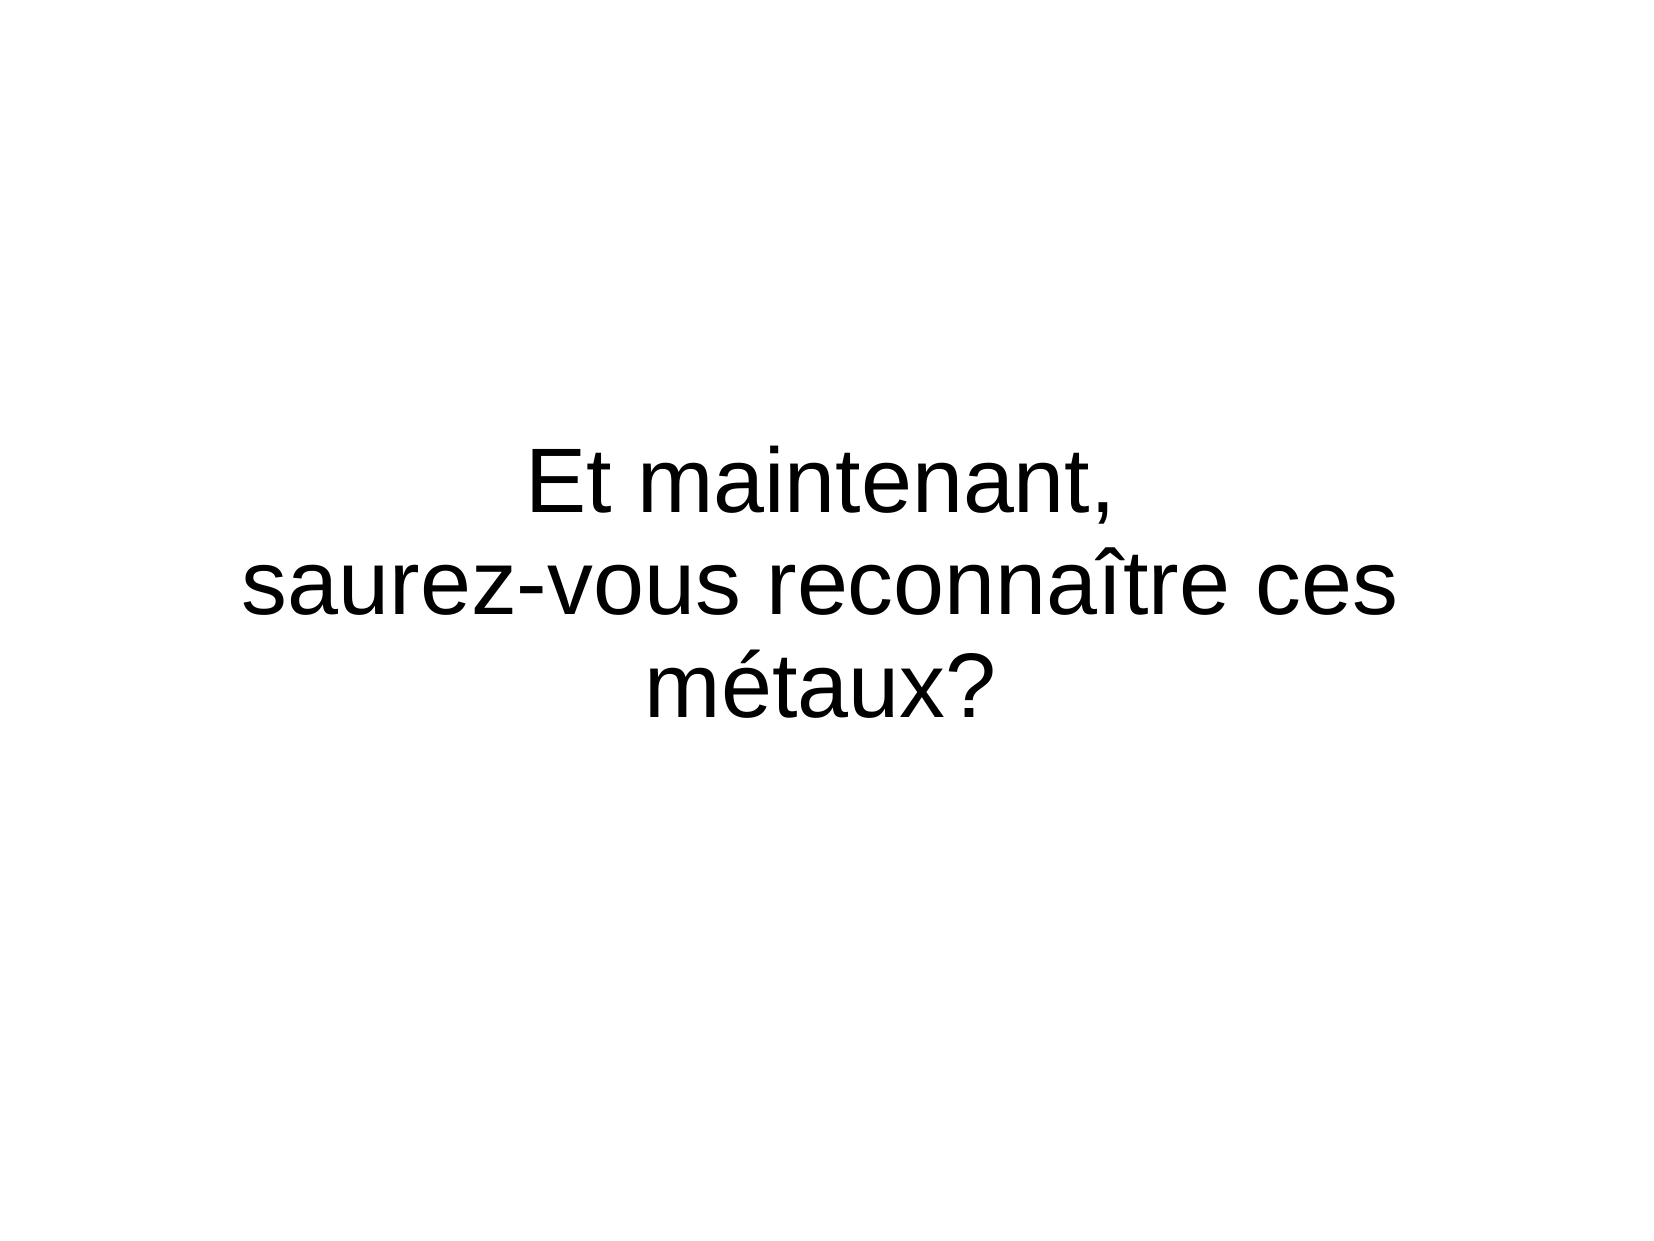

# Et maintenant, saurez-vous reconnaître ces métaux?